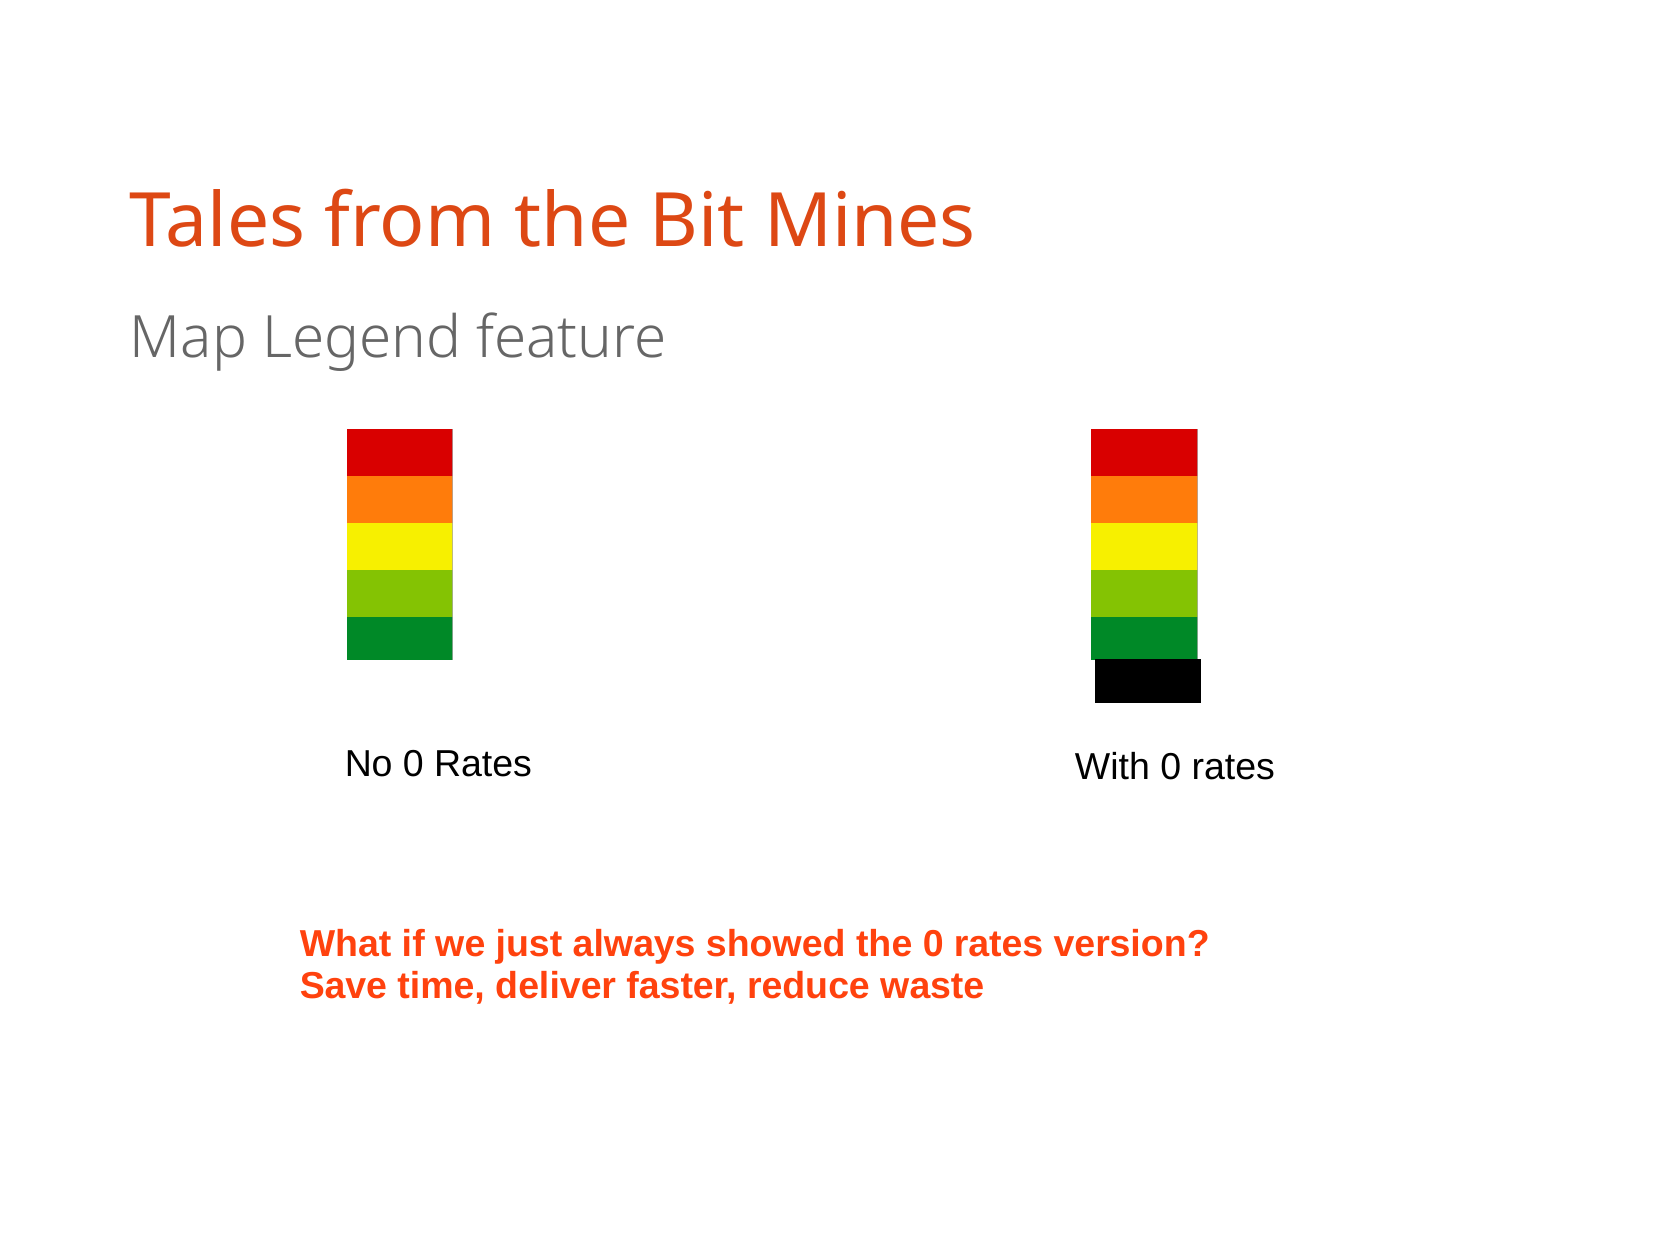

# Tales from the Bit Mines
Map Legend feature
No 0 Rates
With 0 rates
What if we just always showed the 0 rates version?
Save time, deliver faster, reduce waste